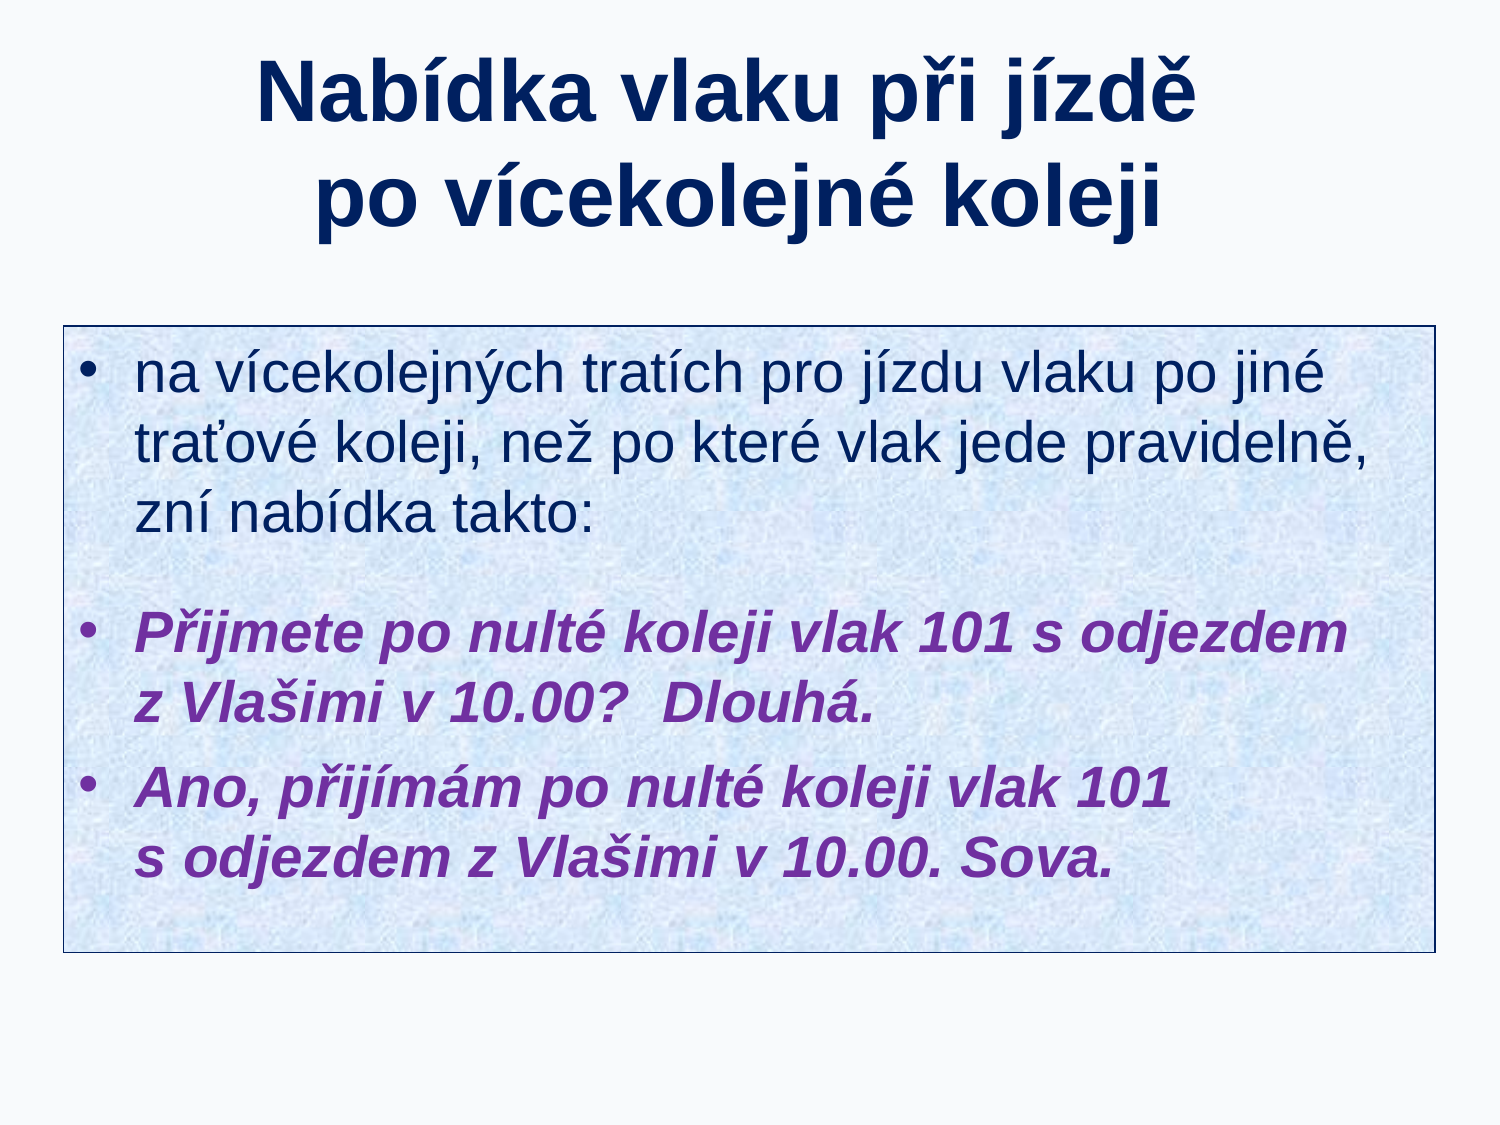

# Nabídka vlaku při jízdě po vícekolejné koleji
na vícekolejných tratích pro jízdu vlaku po jiné traťové koleji, než po které vlak jede pravidelně, zní nabídka takto:
Přijmete po nulté koleji vlak 101 s odjezdem
z Vlašimi v 10.00? Dlouhá.
Ano, přijímám po nulté koleji vlak 101
s odjezdem z Vlašimi v 10.00. Sova.